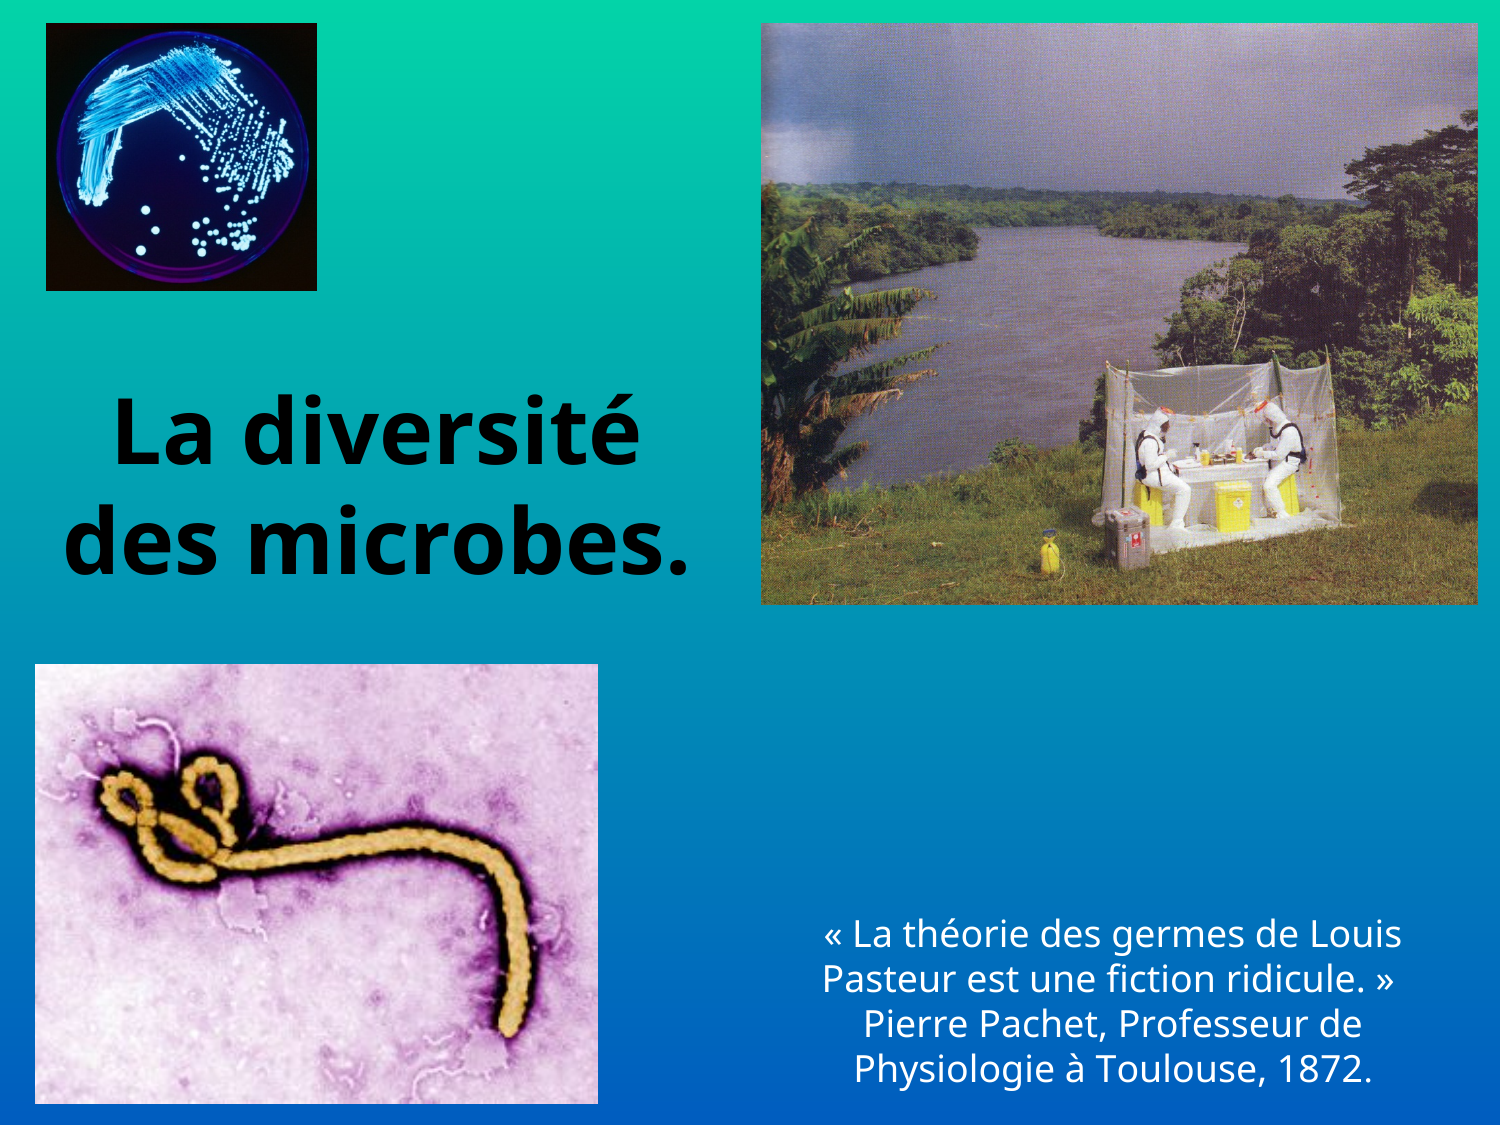

# La diversité des microbes.
« La théorie des germes de Louis Pasteur est une fiction ridicule. »
Pierre Pachet, Professeur de Physiologie à Toulouse, 1872.